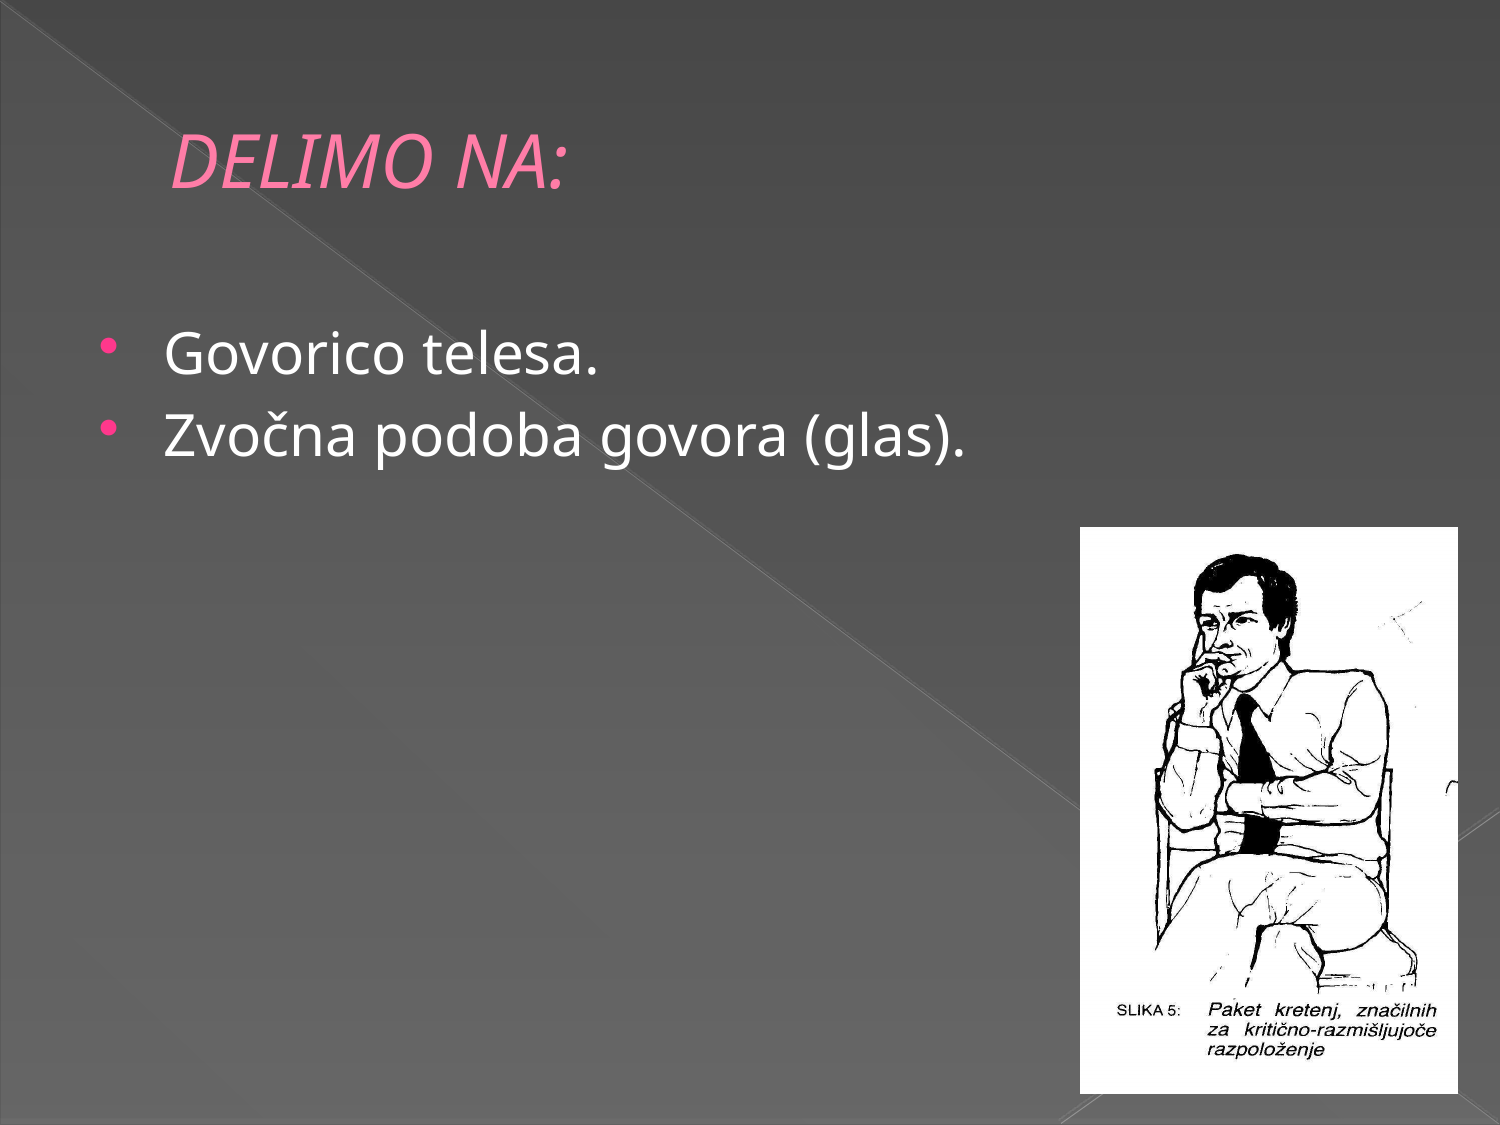

# DELIMO NA:
Govorico telesa.
Zvočna podoba govora (glas).